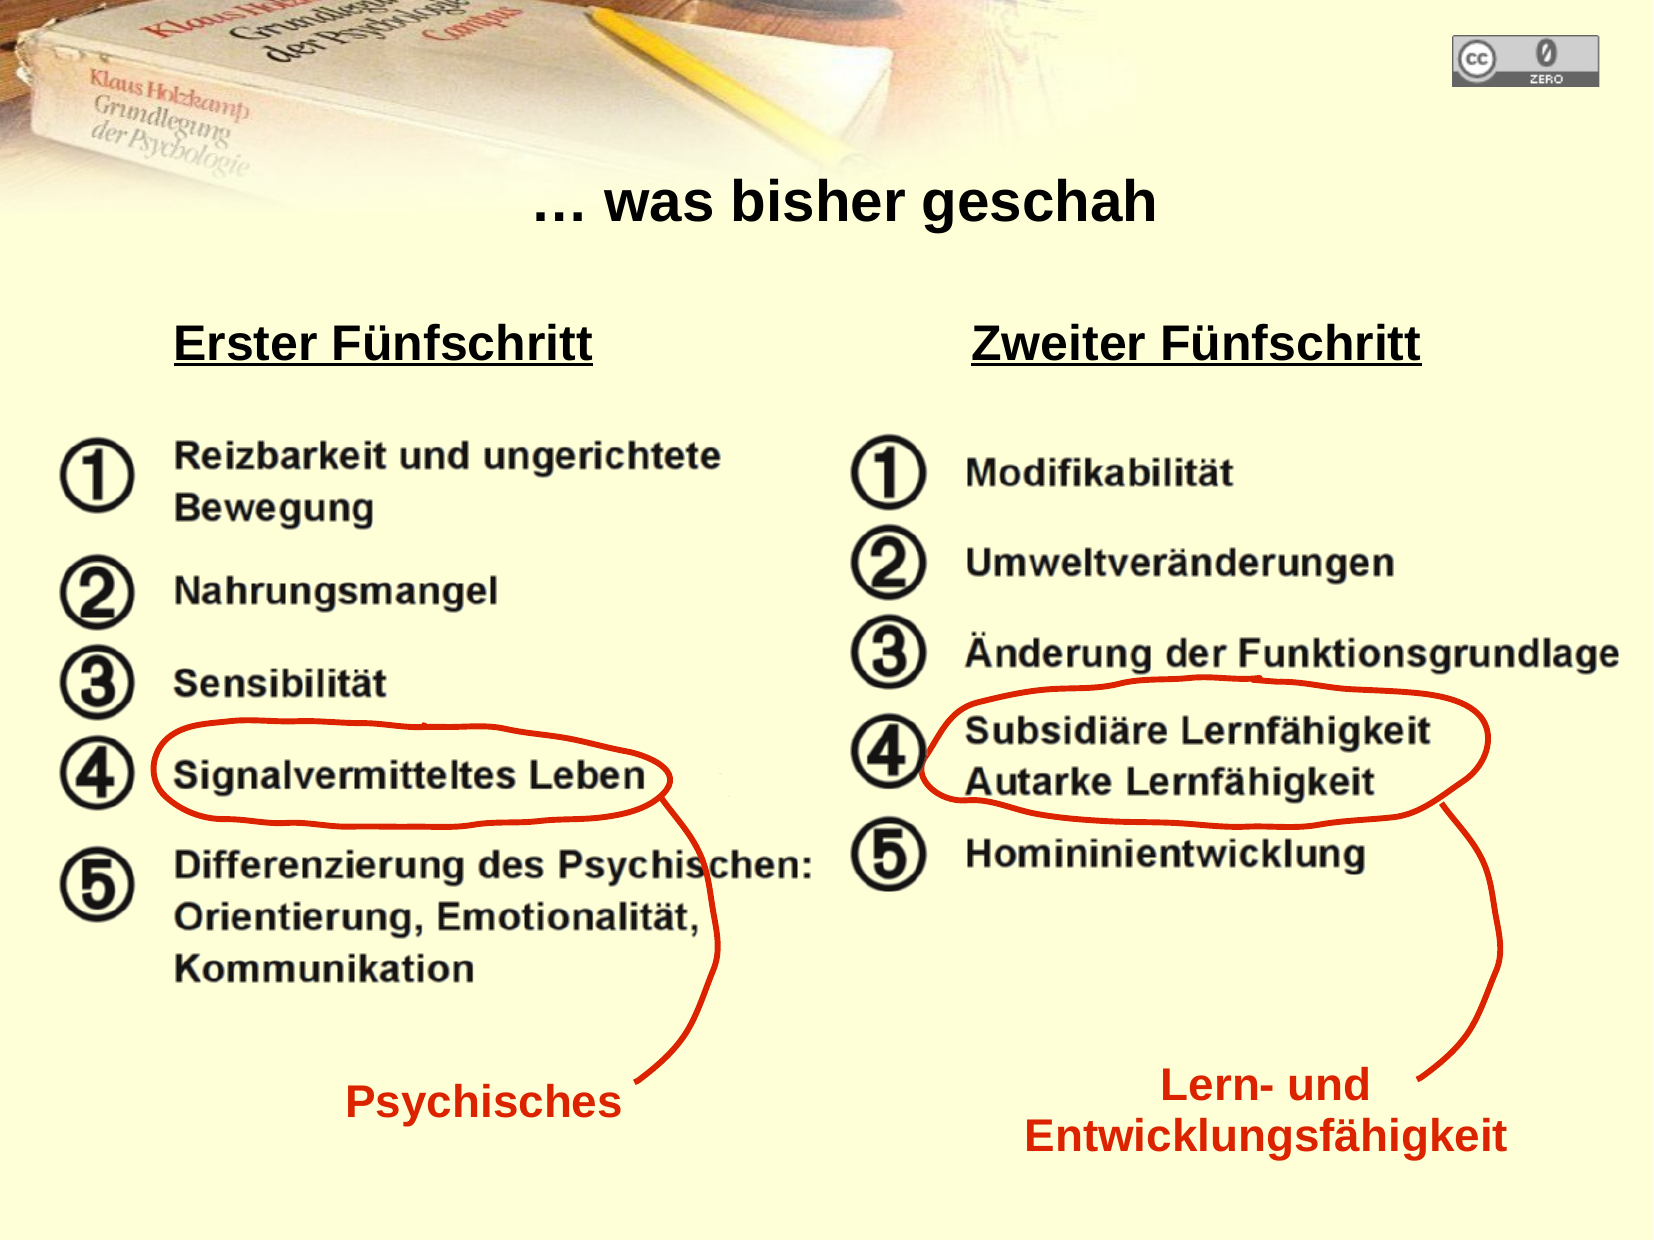

# … was bisher geschah
Erster Fünfschritt
Zweiter Fünfschritt
Lern- und
Entwicklungsfähigkeit
Psychisches